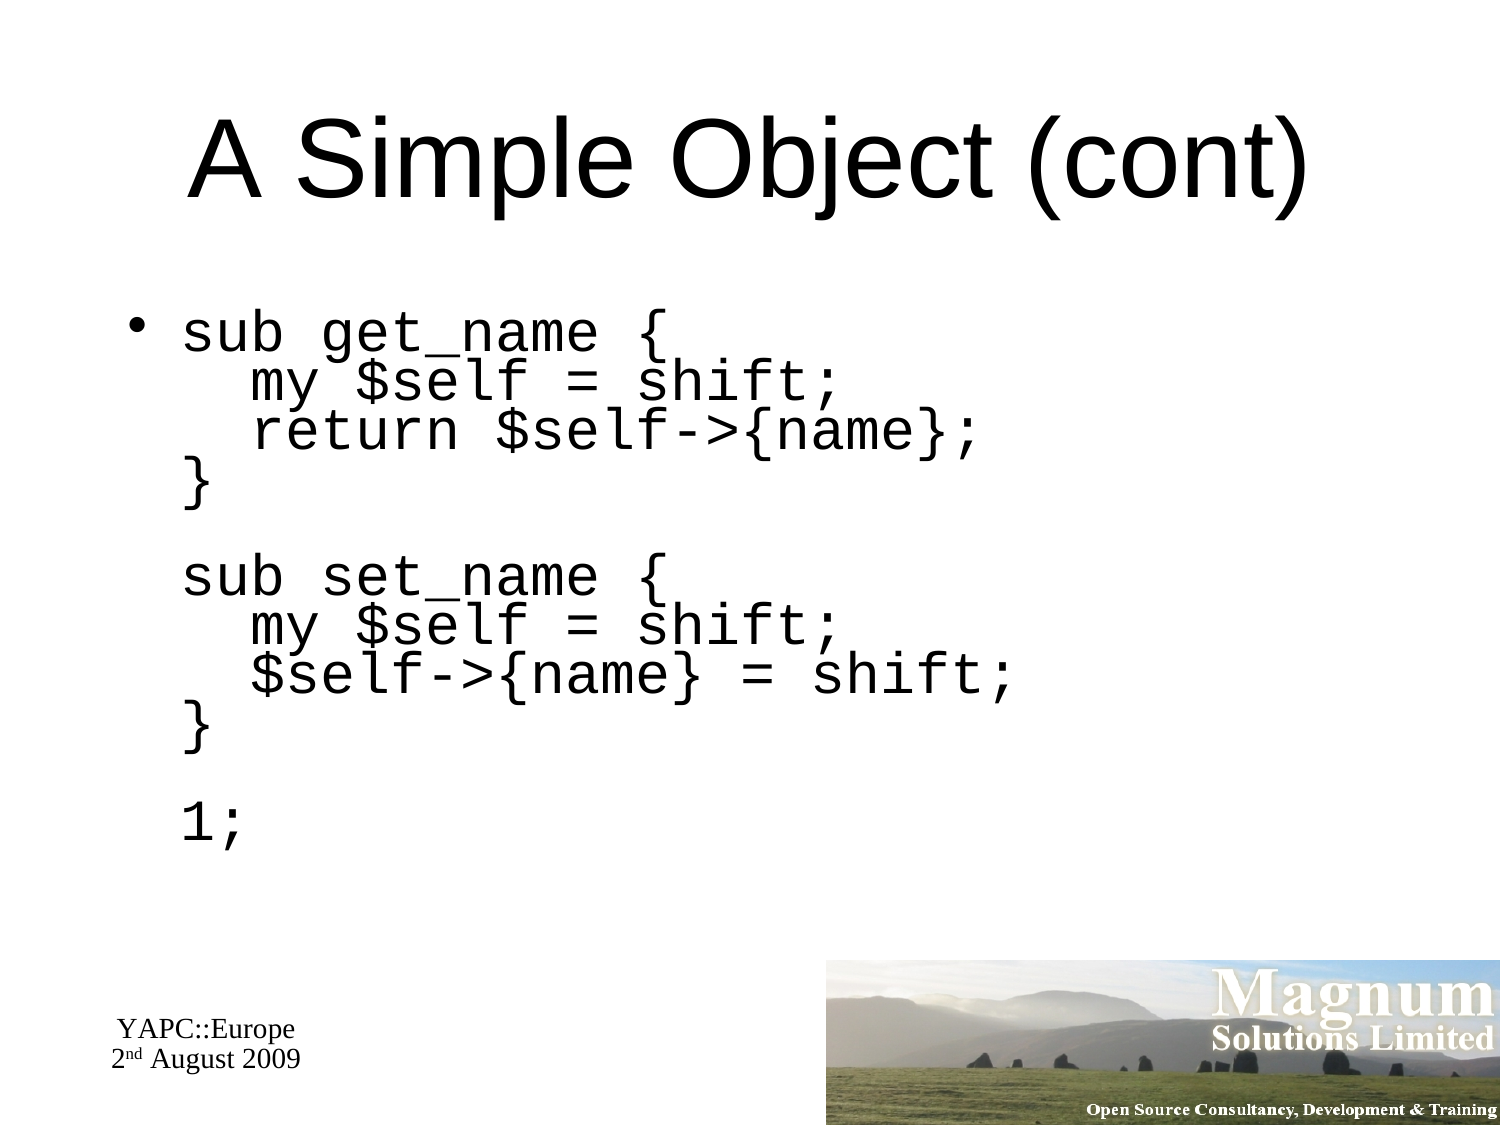

# A Simple Object (cont)
sub get_name {
 my $self = shift;
 return $self->{name};
}
sub set_name {
 my $self = shift;
 $self->{name} = shift;
}
1;
73